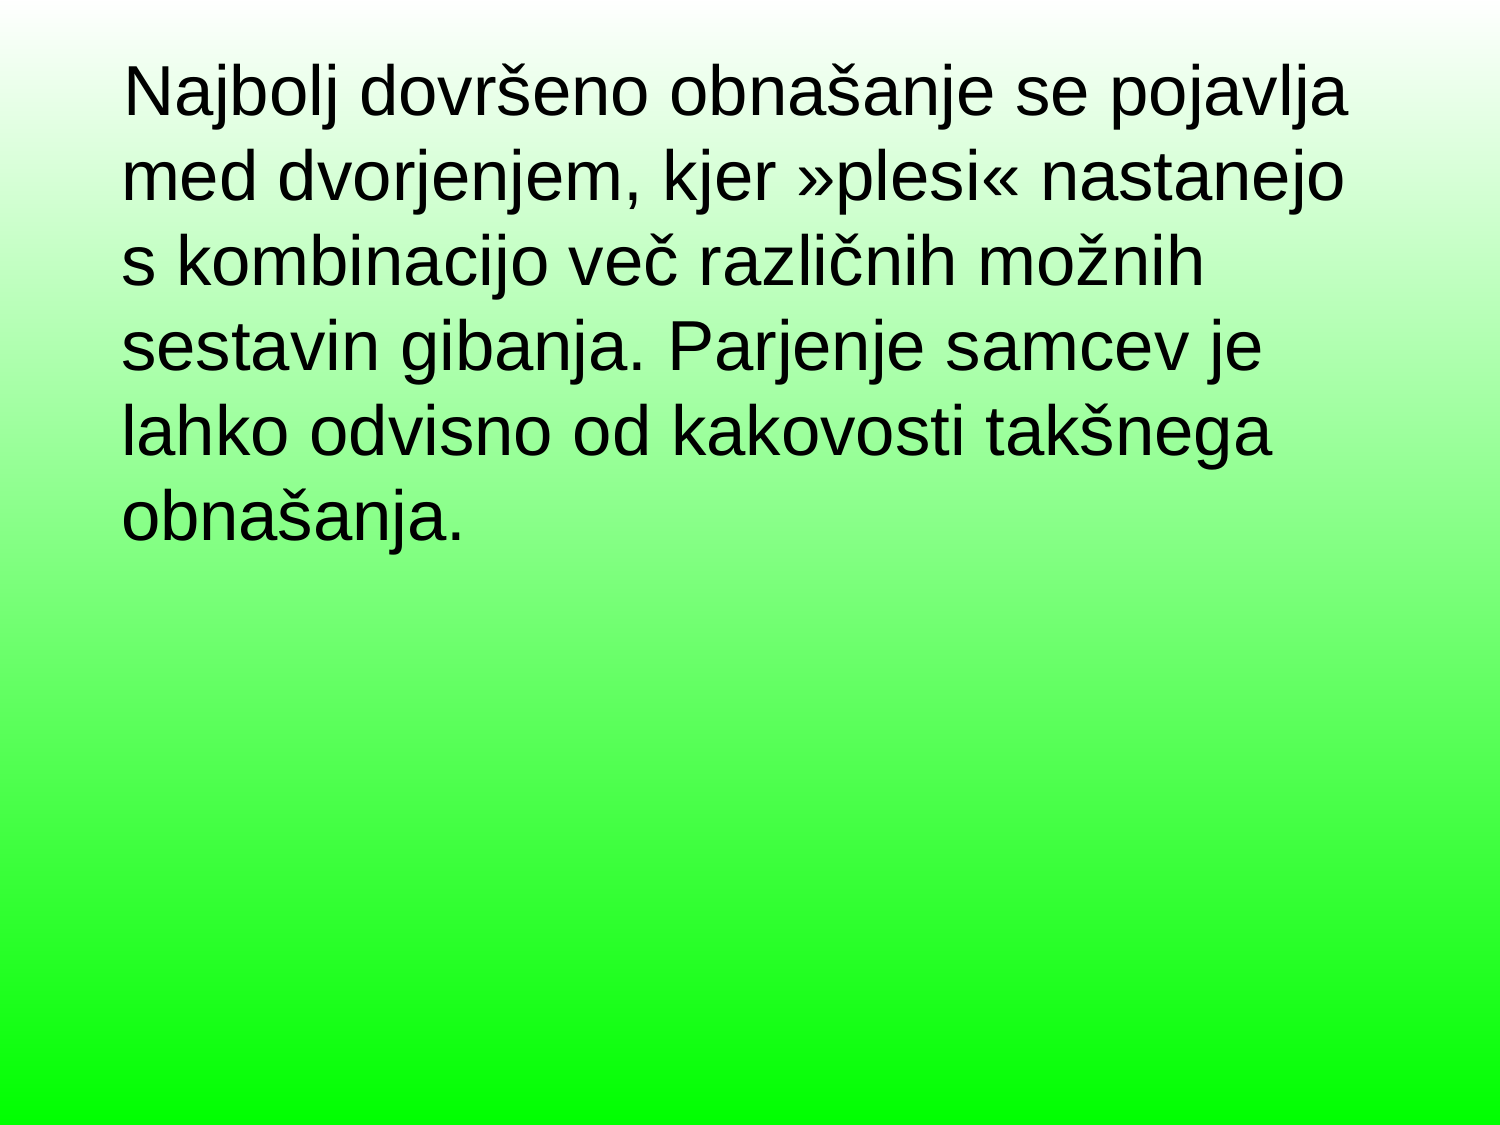

Najbolj dovršeno obnašanje se pojavlja med dvorjenjem, kjer »plesi« nastanejo s kombinacijo več različnih možnih sestavin gibanja. Parjenje samcev je lahko odvisno od kakovosti takšnega obnašanja.